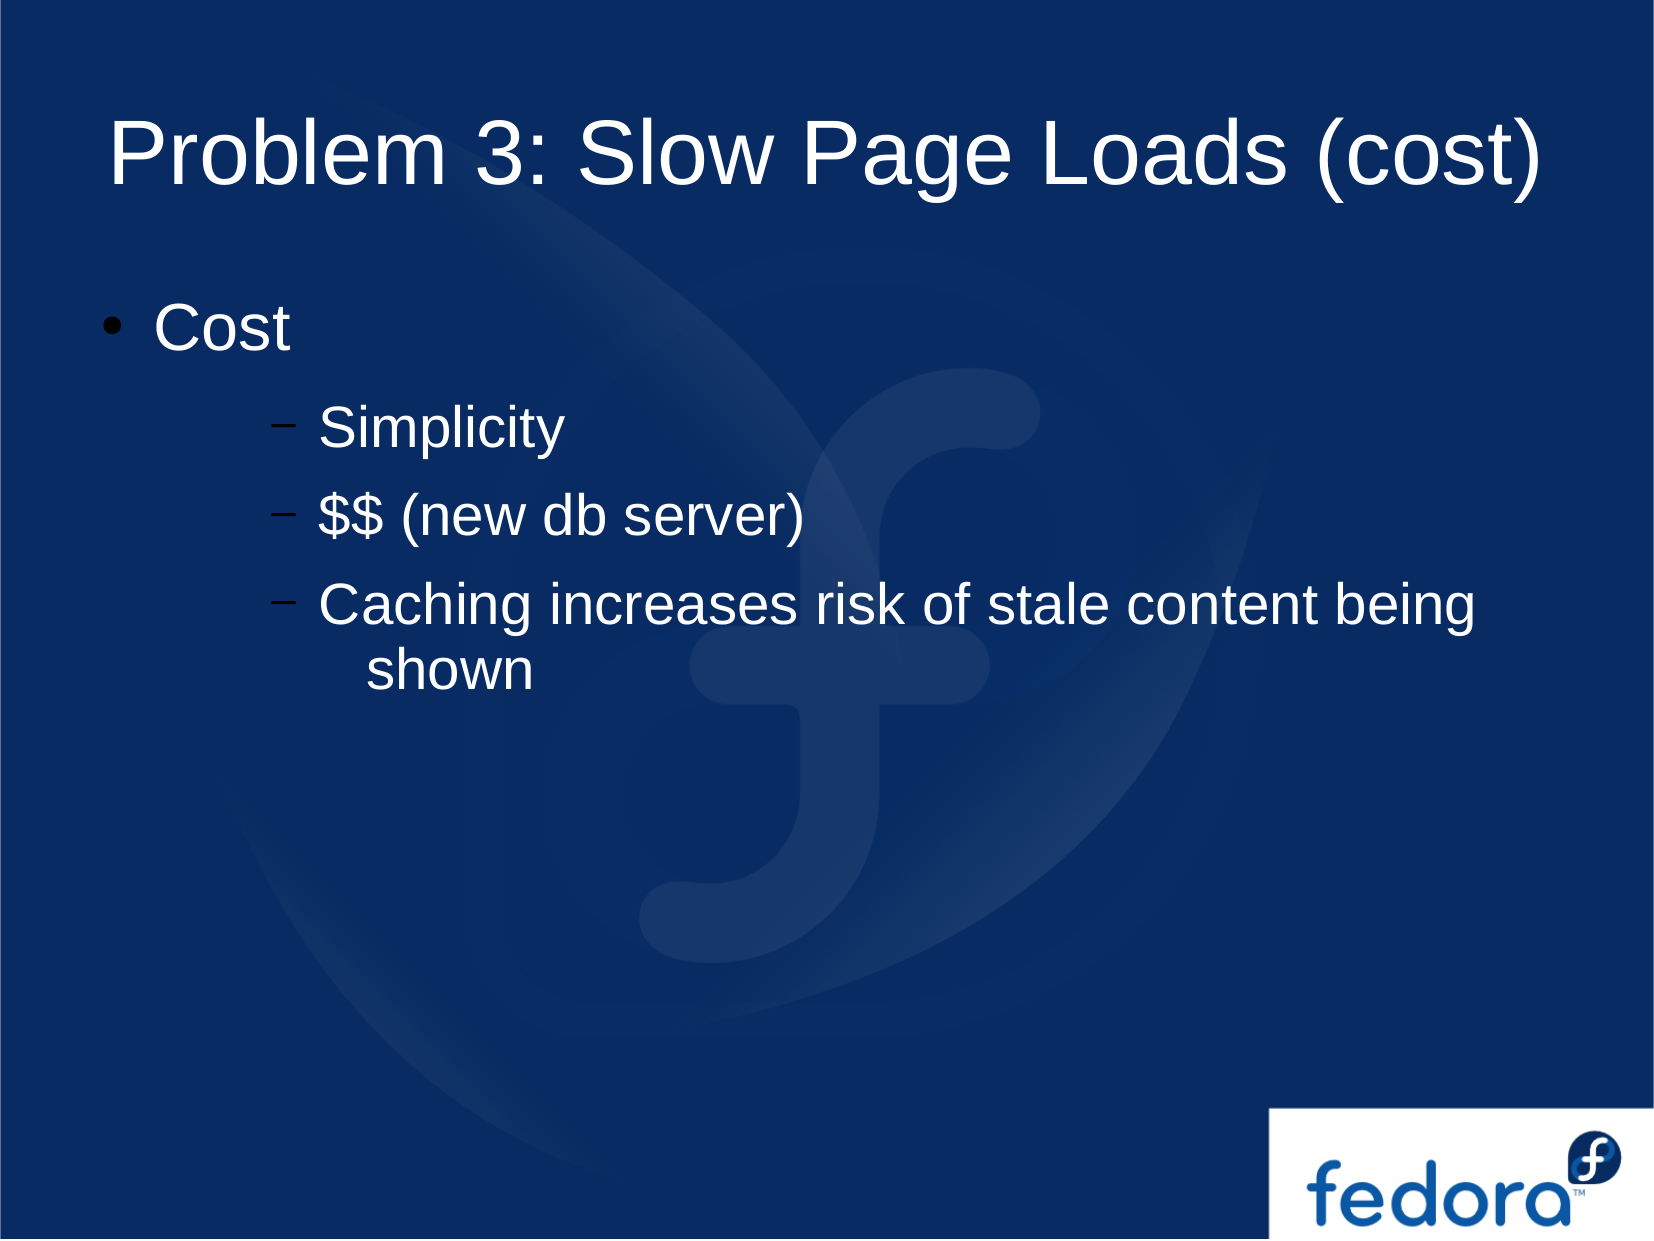

# Problem 3: Slow Page Loads (cost)
Cost
Simplicity
$$ (new db server)
Caching increases risk of stale content being shown